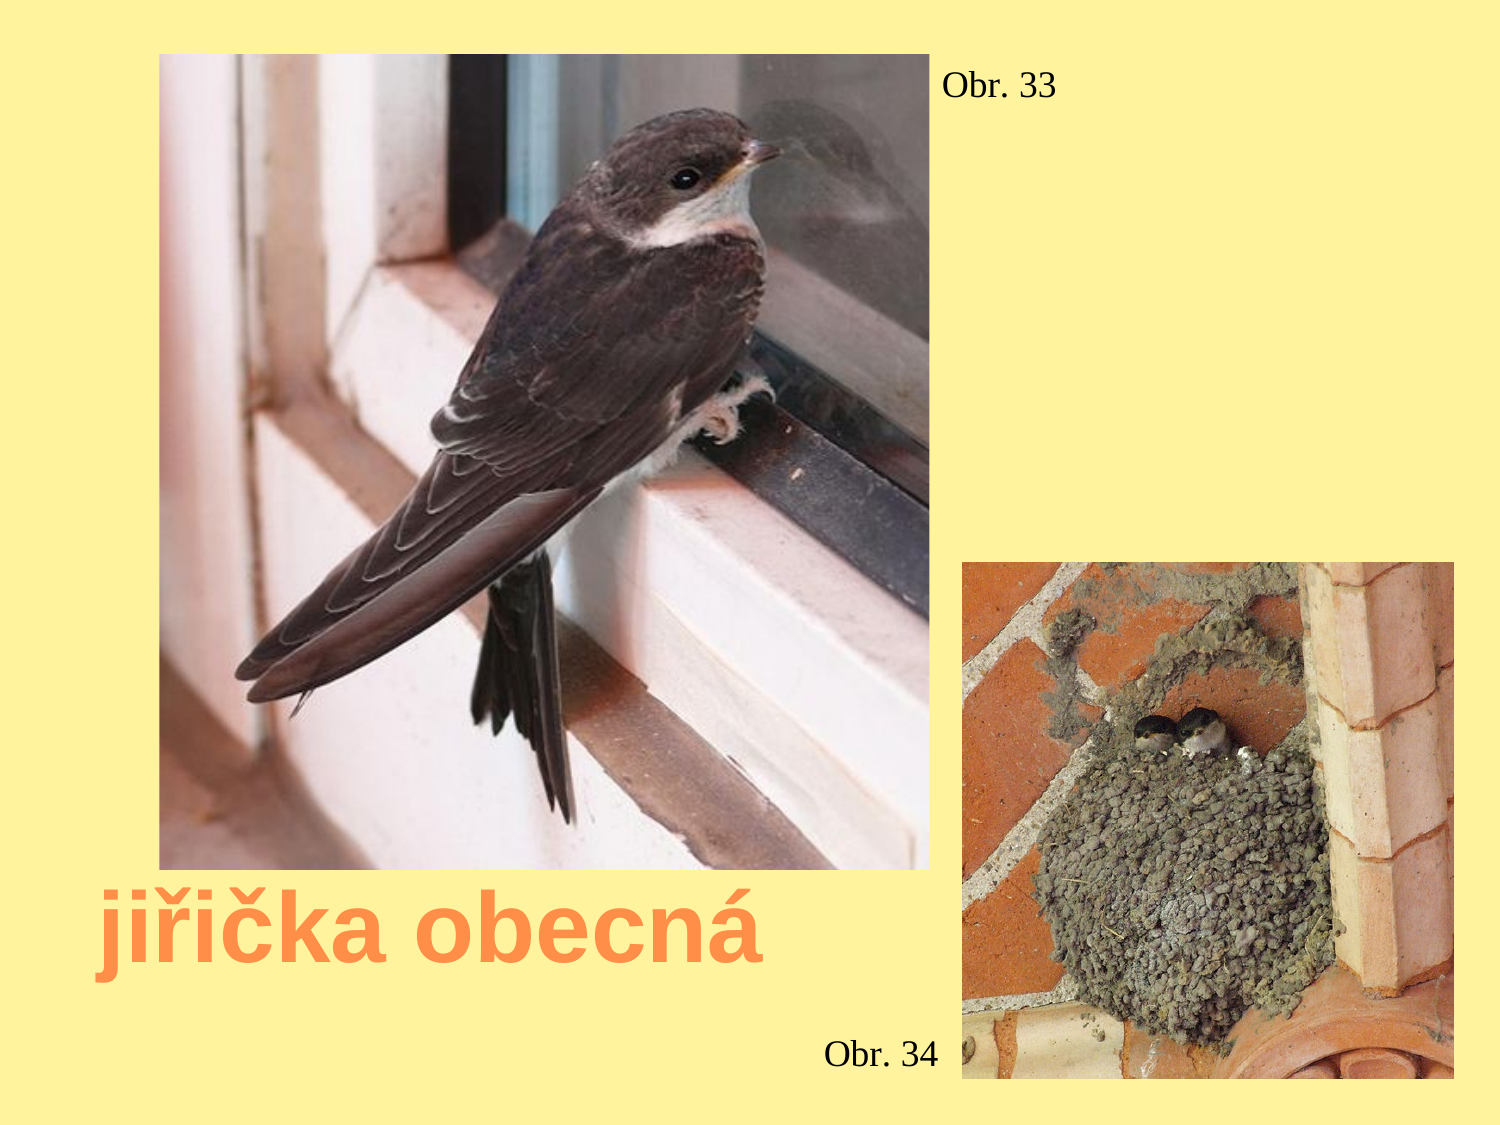

Obr. 33
# jiřička obecná
Obr. 34